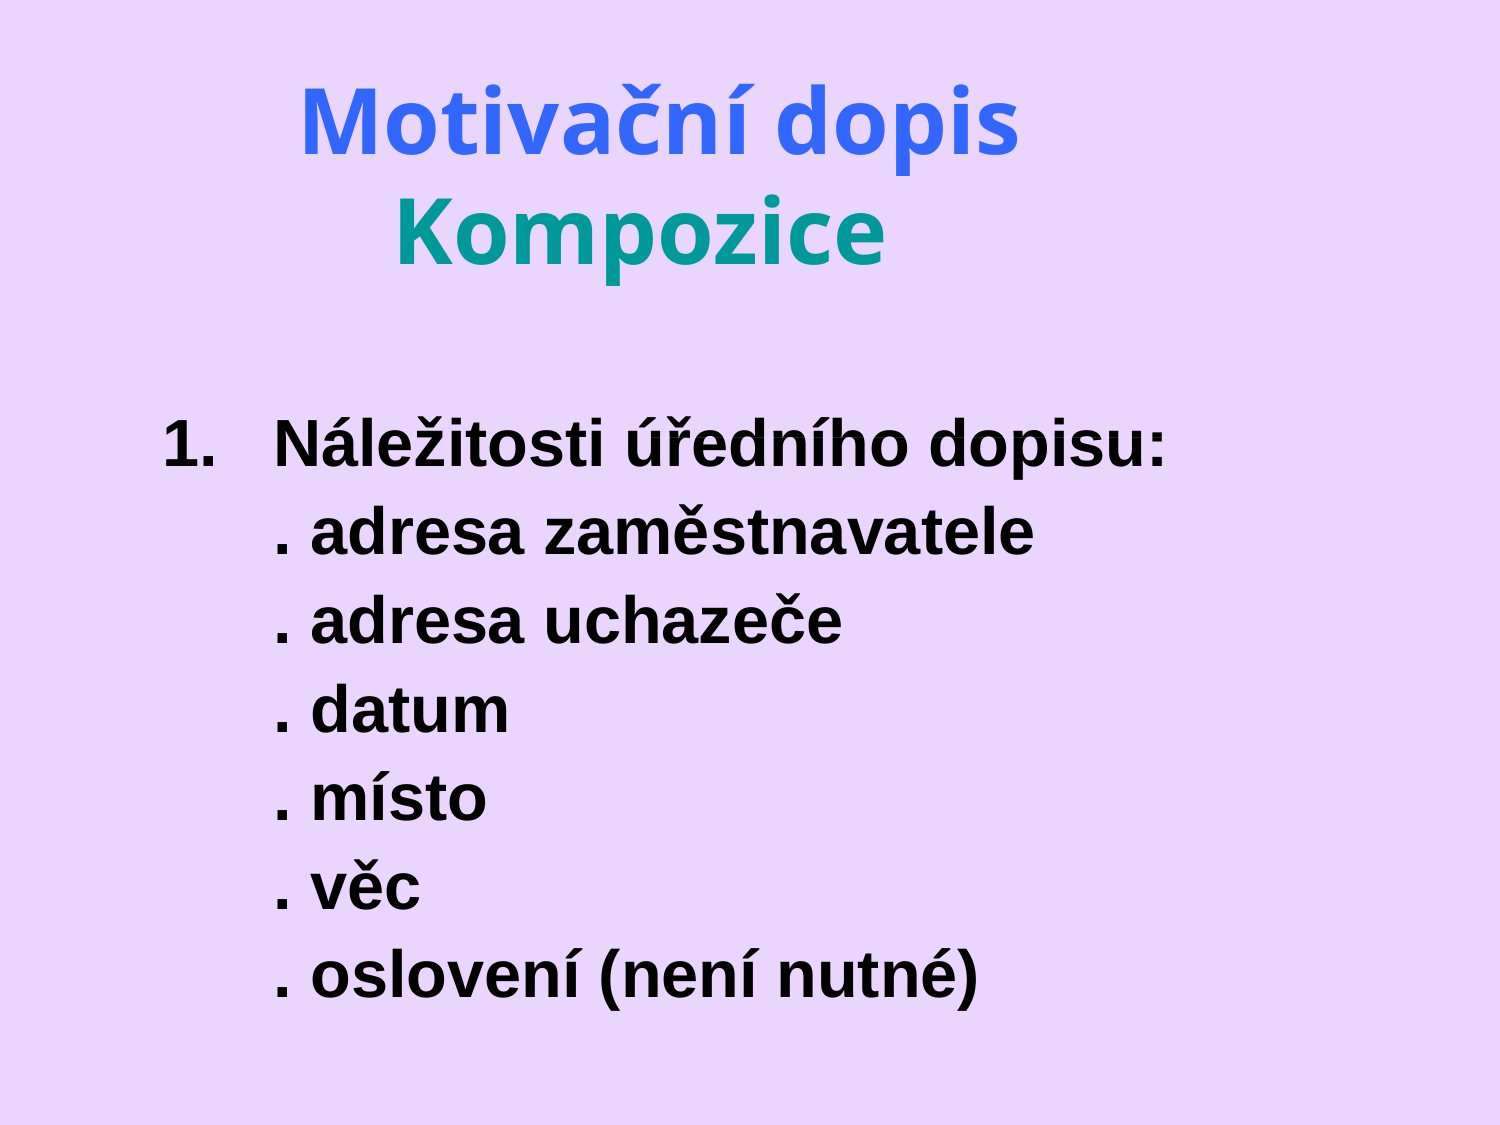

# Motivační dopis Kompozice
1. Náležitosti úředního dopisu:
 . adresa zaměstnavatele
 . adresa uchazeče
 . datum
 . místo
 . věc
 . oslovení (není nutné)